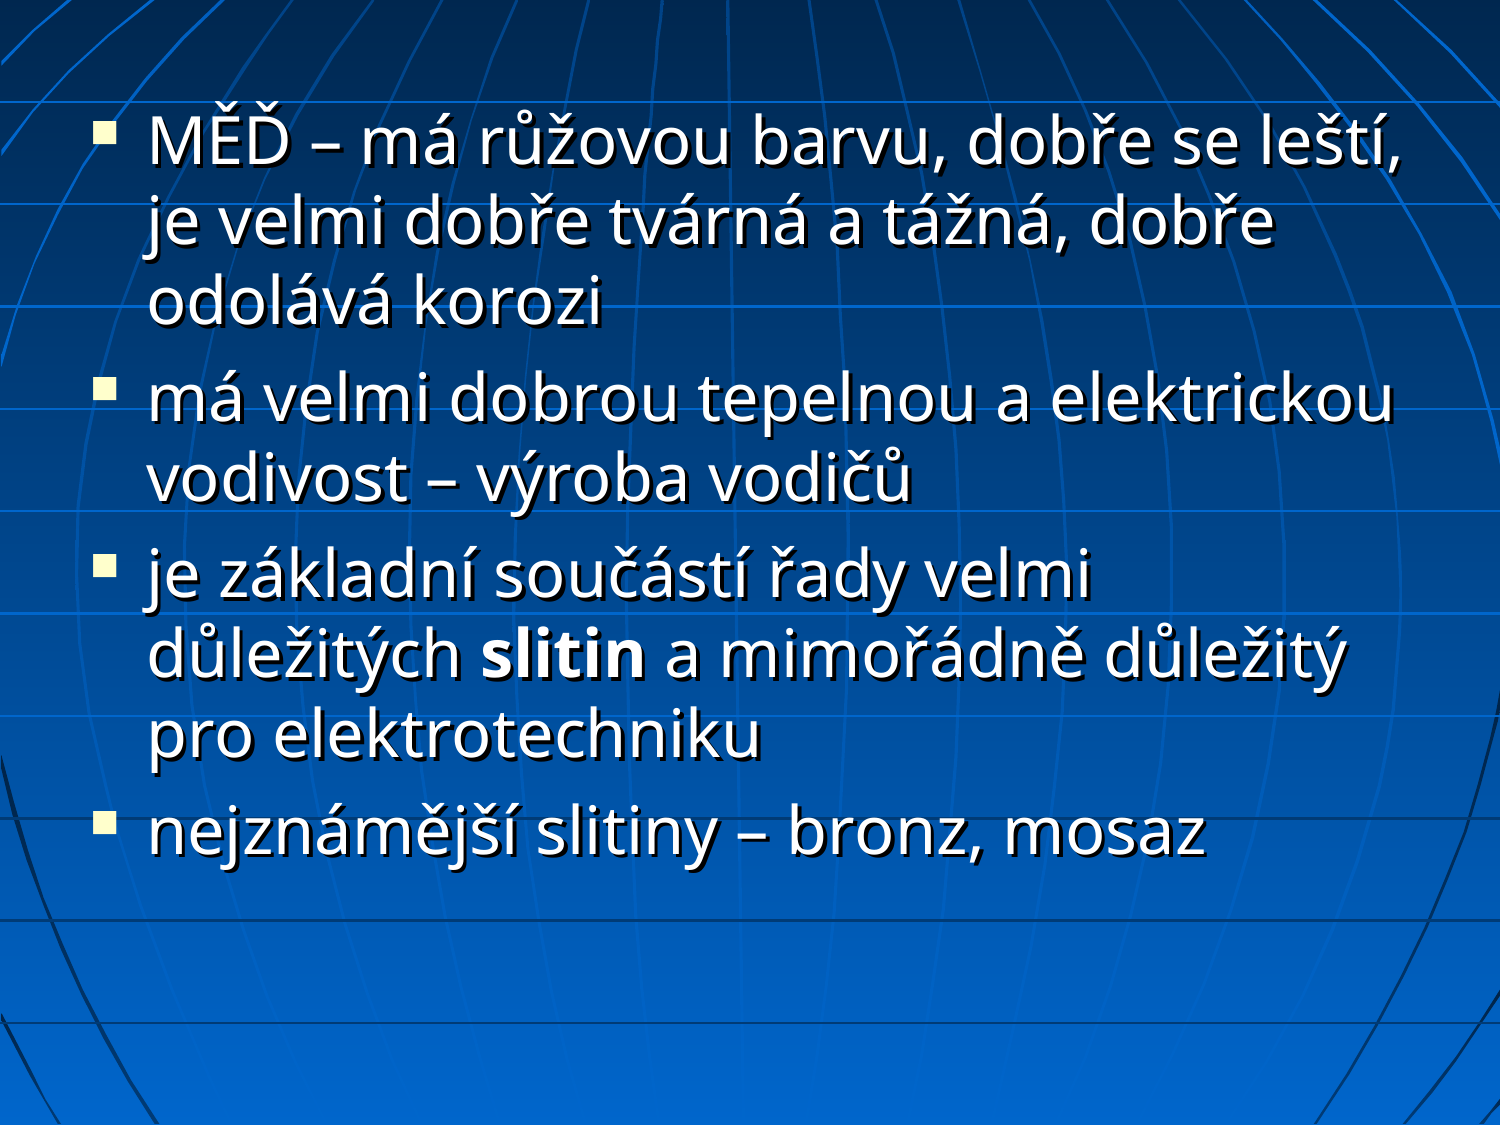

# MĚĎ – má růžovou barvu, dobře se leští, je velmi dobře tvárná a tážná, dobře odolává korozi
má velmi dobrou tepelnou a elektrickou vodivost – výroba vodičů
je základní součástí řady velmi důležitých slitin a mimořádně důležitý pro elektrotechniku
nejznámější slitiny – bronz, mosaz